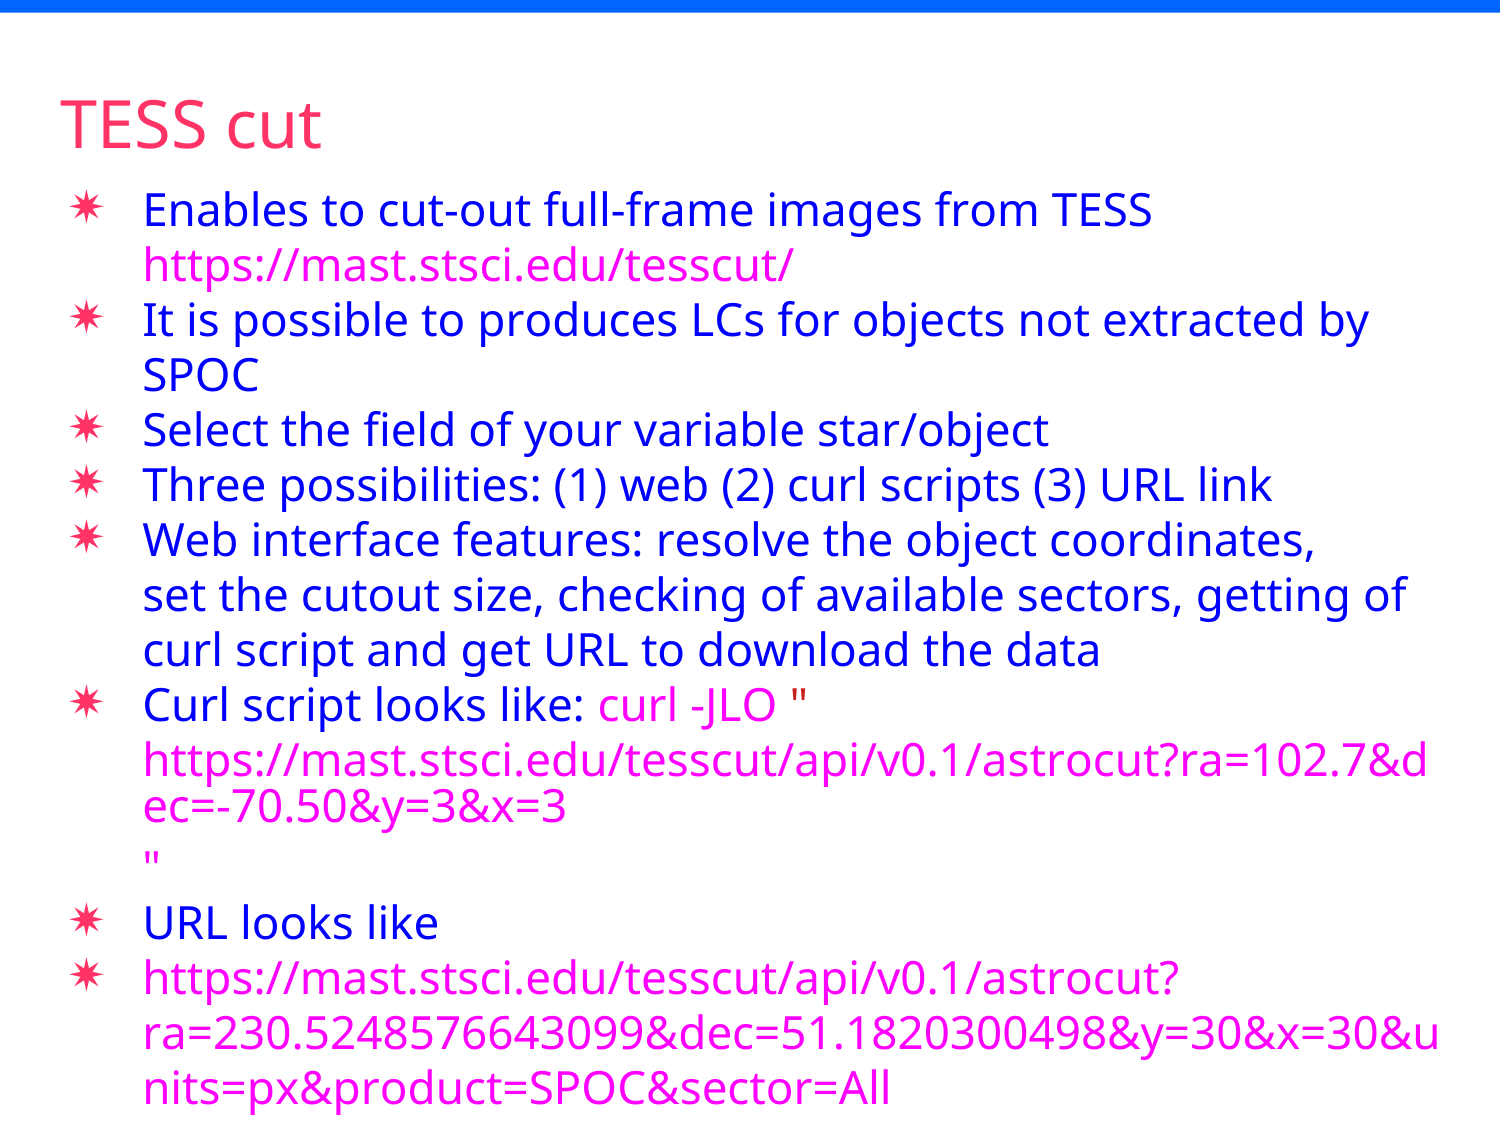

TESS cut
Enables to cut-out full-frame images from TESS
https://mast.stsci.edu/tesscut/
It is possible to produces LCs for objects not extracted by SPOC
Select the field of your variable star/object
Three possibilities: (1) web (2) curl scripts (3) URL link
Web interface features: resolve the object coordinates,
set the cutout size, checking of available sectors, getting of curl script and get URL to download the data
Curl script looks like: curl -JLO "https://mast.stsci.edu/tesscut/api/v0.1/astrocut?ra=102.7&dec=-70.50&y=3&x=3"
URL looks like
https://mast.stsci.edu/tesscut/api/v0.1/astrocut?ra=230.5248576643099&dec=51.1820300498&y=30&x=30&units=px&product=SPOC&sector=All
4